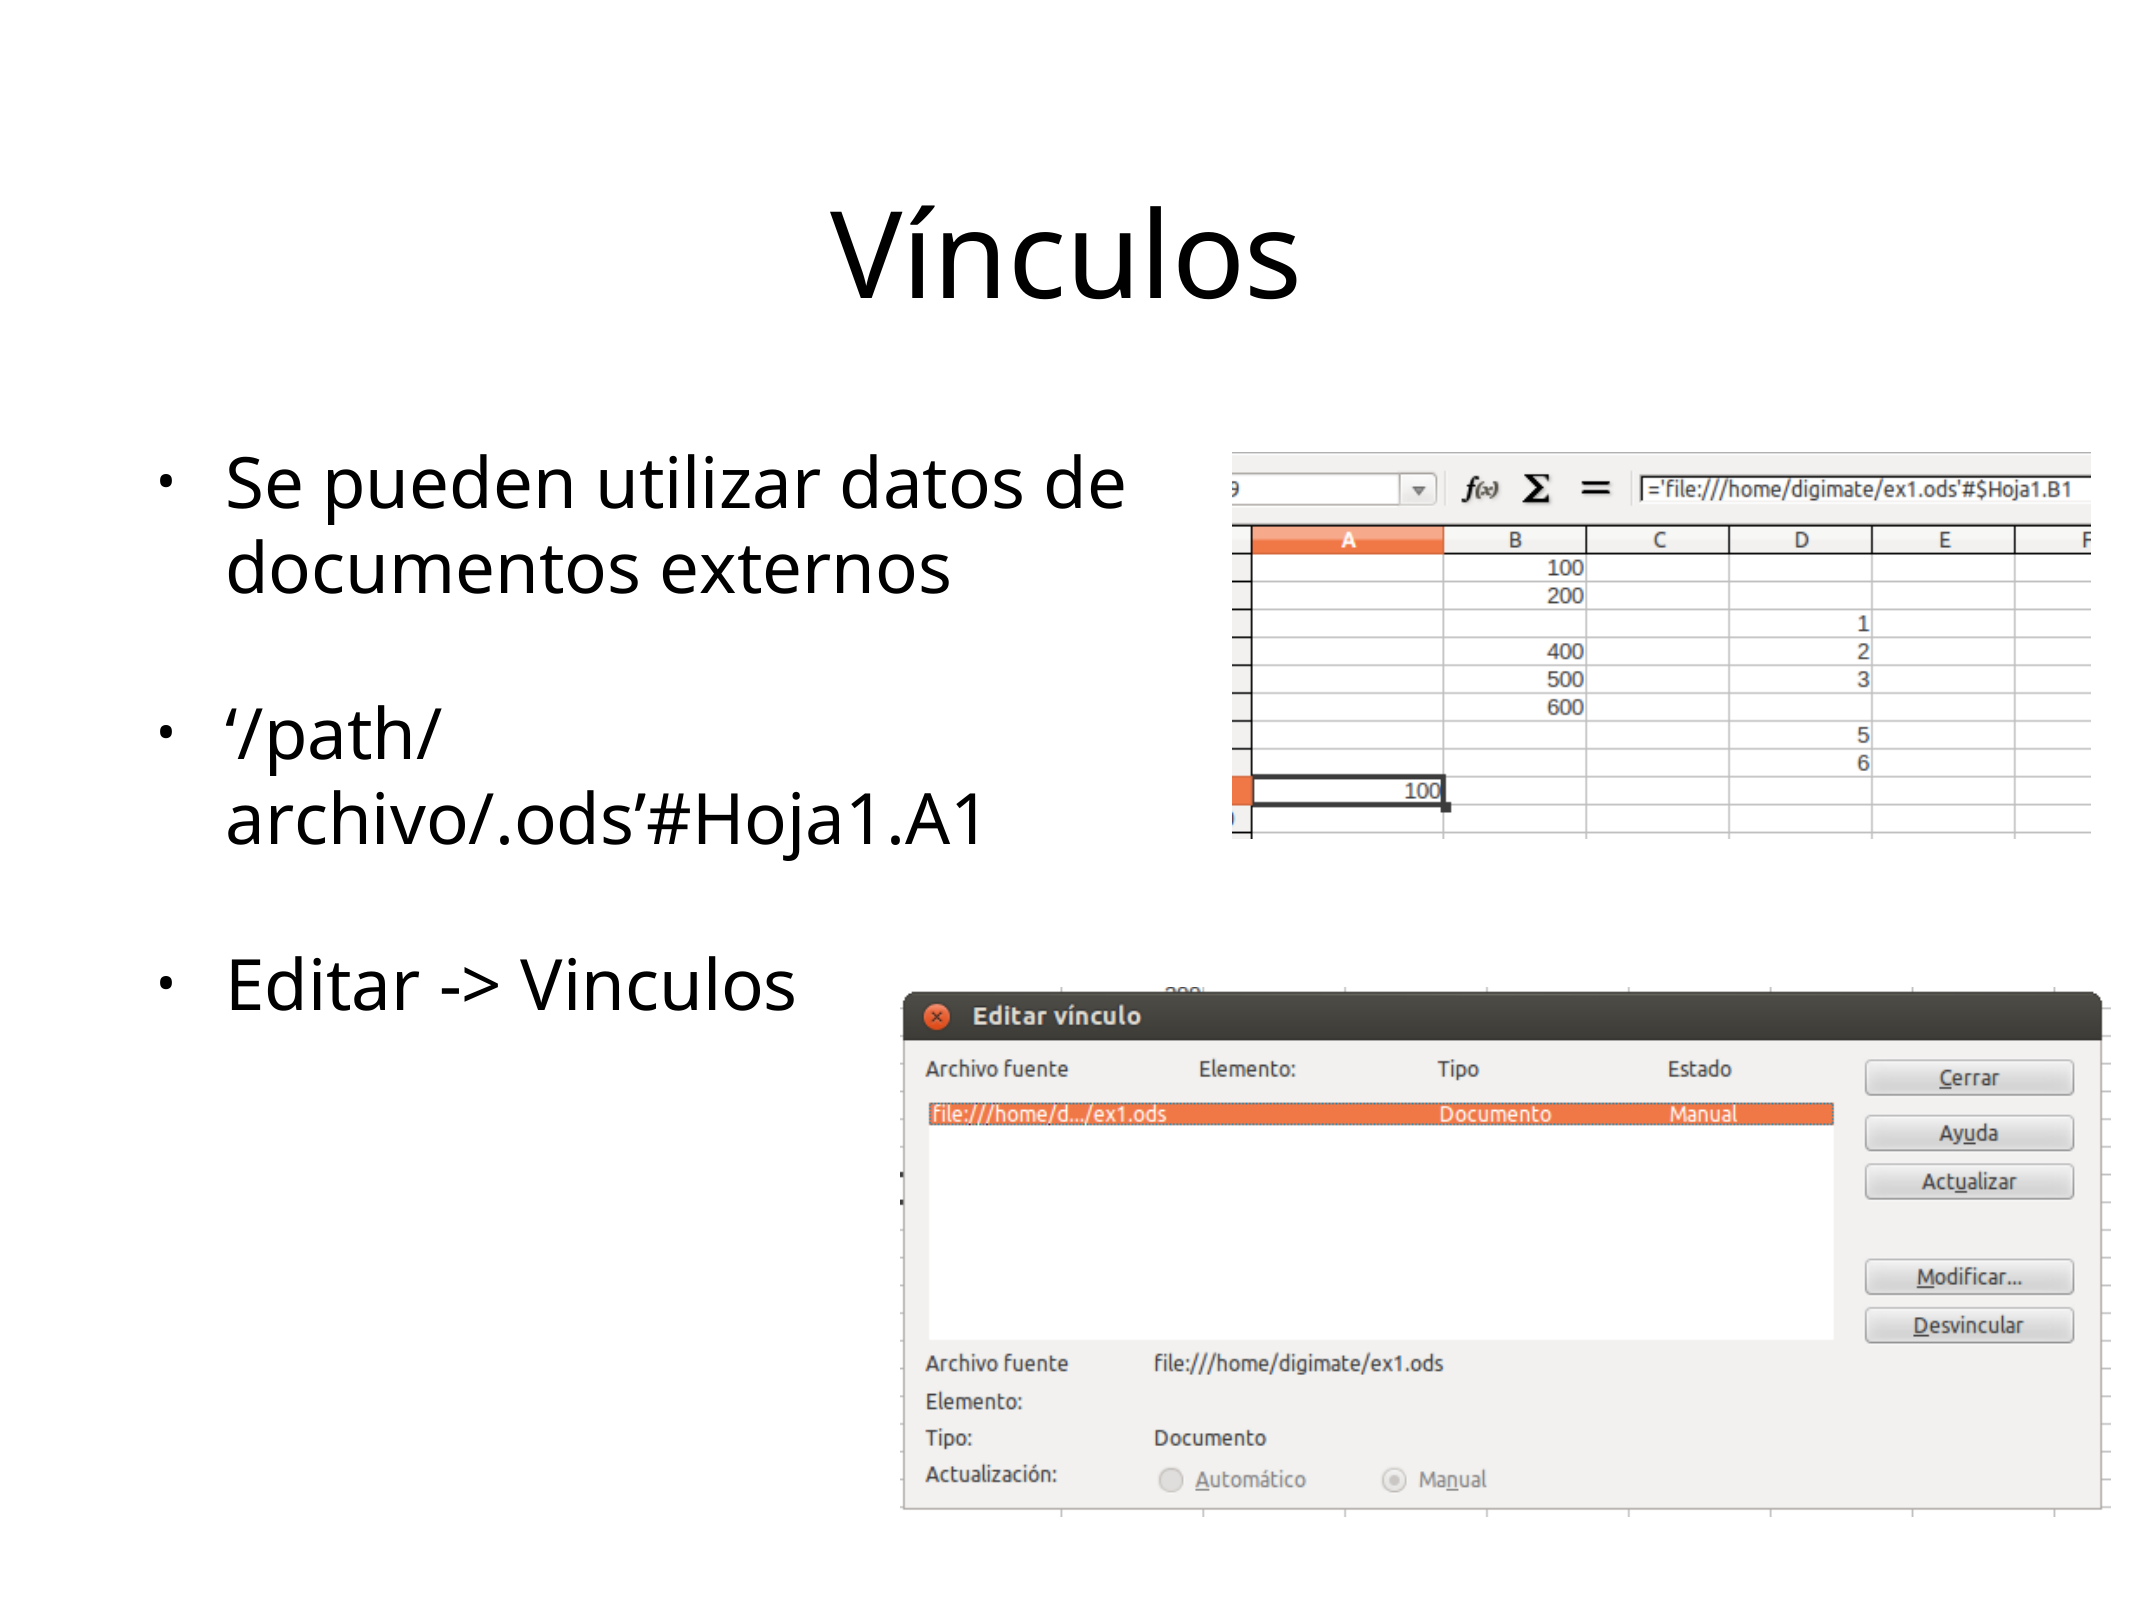

# Vínculos
Se pueden utilizar datos de documentos externos
‘/path/archivo/.ods’#Hoja1.A1
Editar -> Vinculos